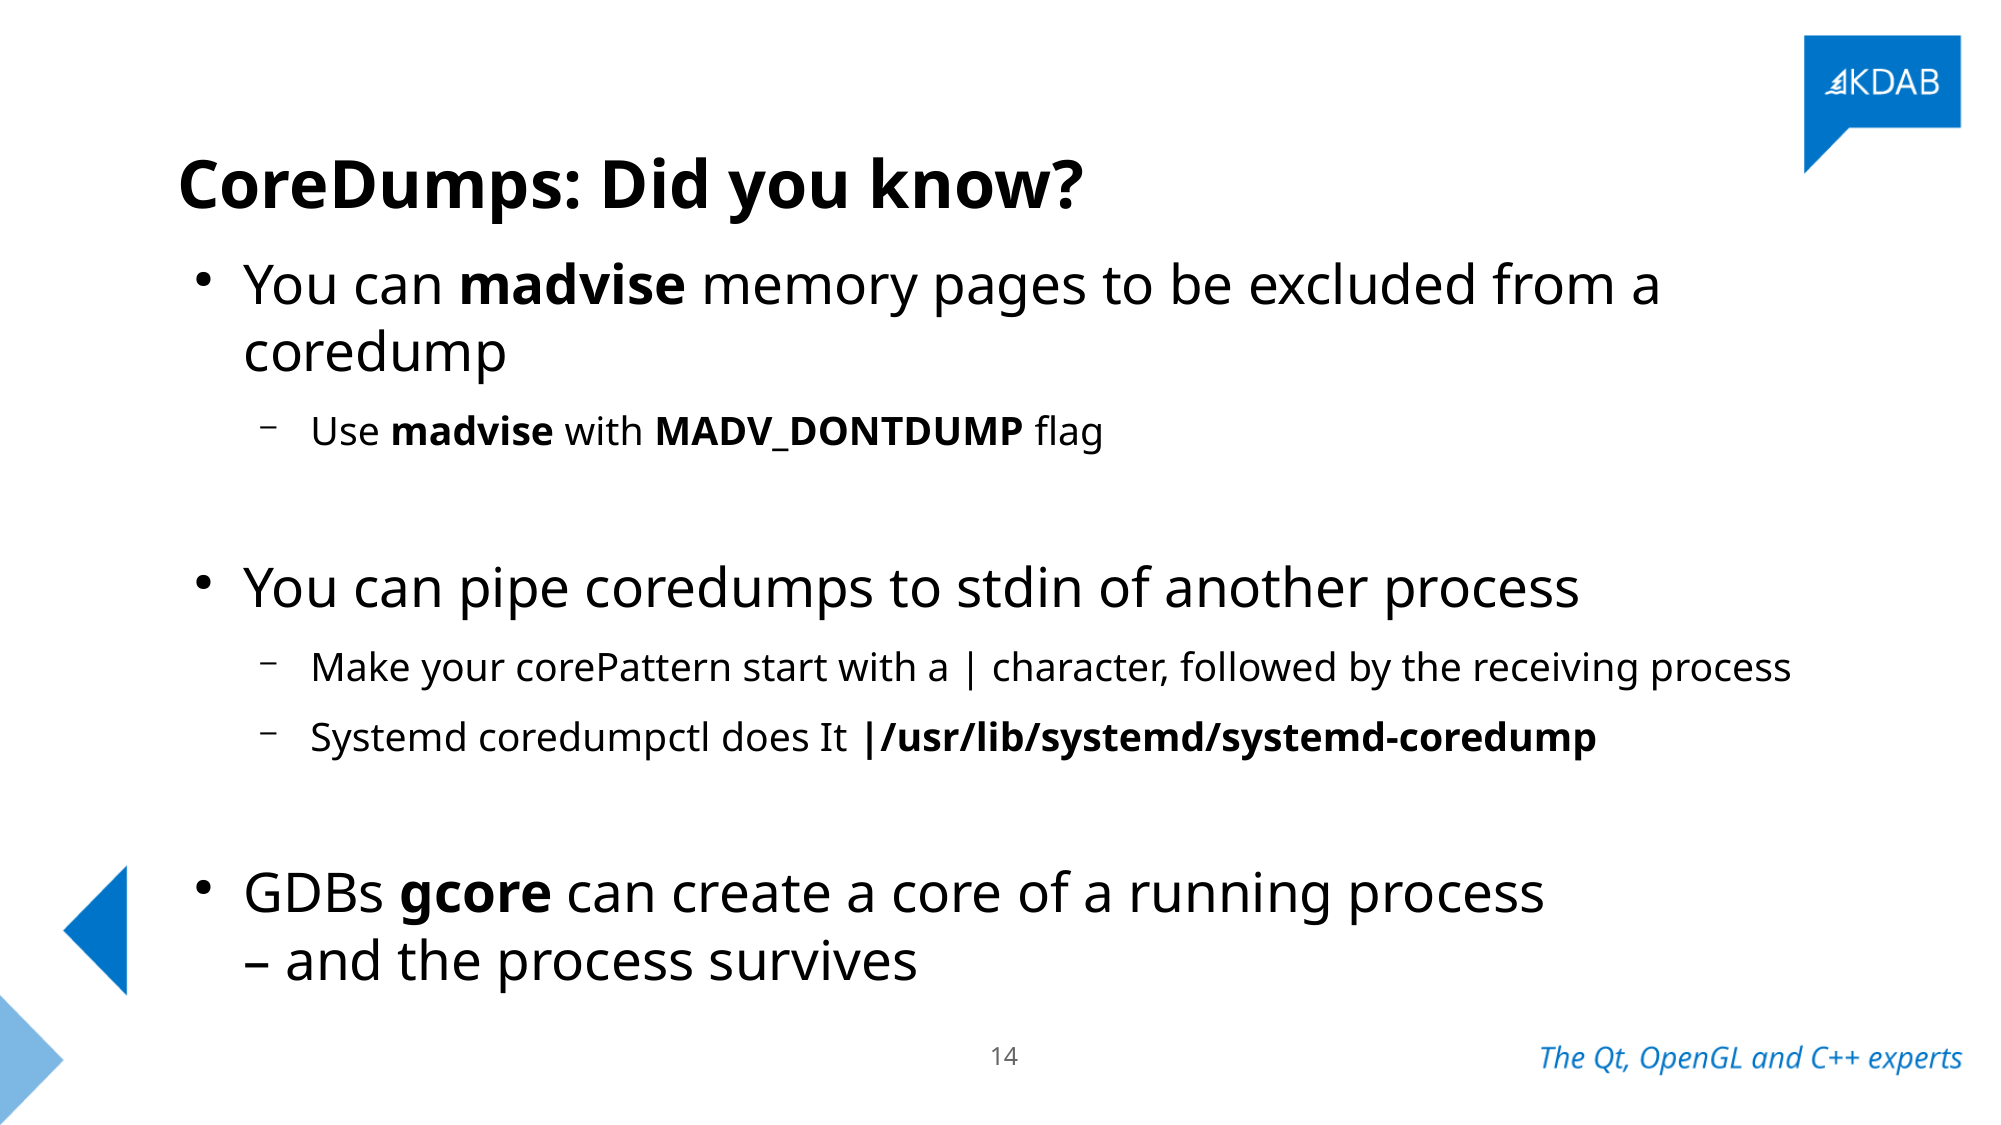

# CoreDumps: Did you know?
You can madvise memory pages to be excluded from a coredump
Use madvise with MADV_DONTDUMP flag
You can pipe coredumps to stdin of another process
Make your corePattern start with a | character, followed by the receiving process
Systemd coredumpctl does It |/usr/lib/systemd/systemd-coredump
GDBs gcore can create a core of a running process
– and the process survives